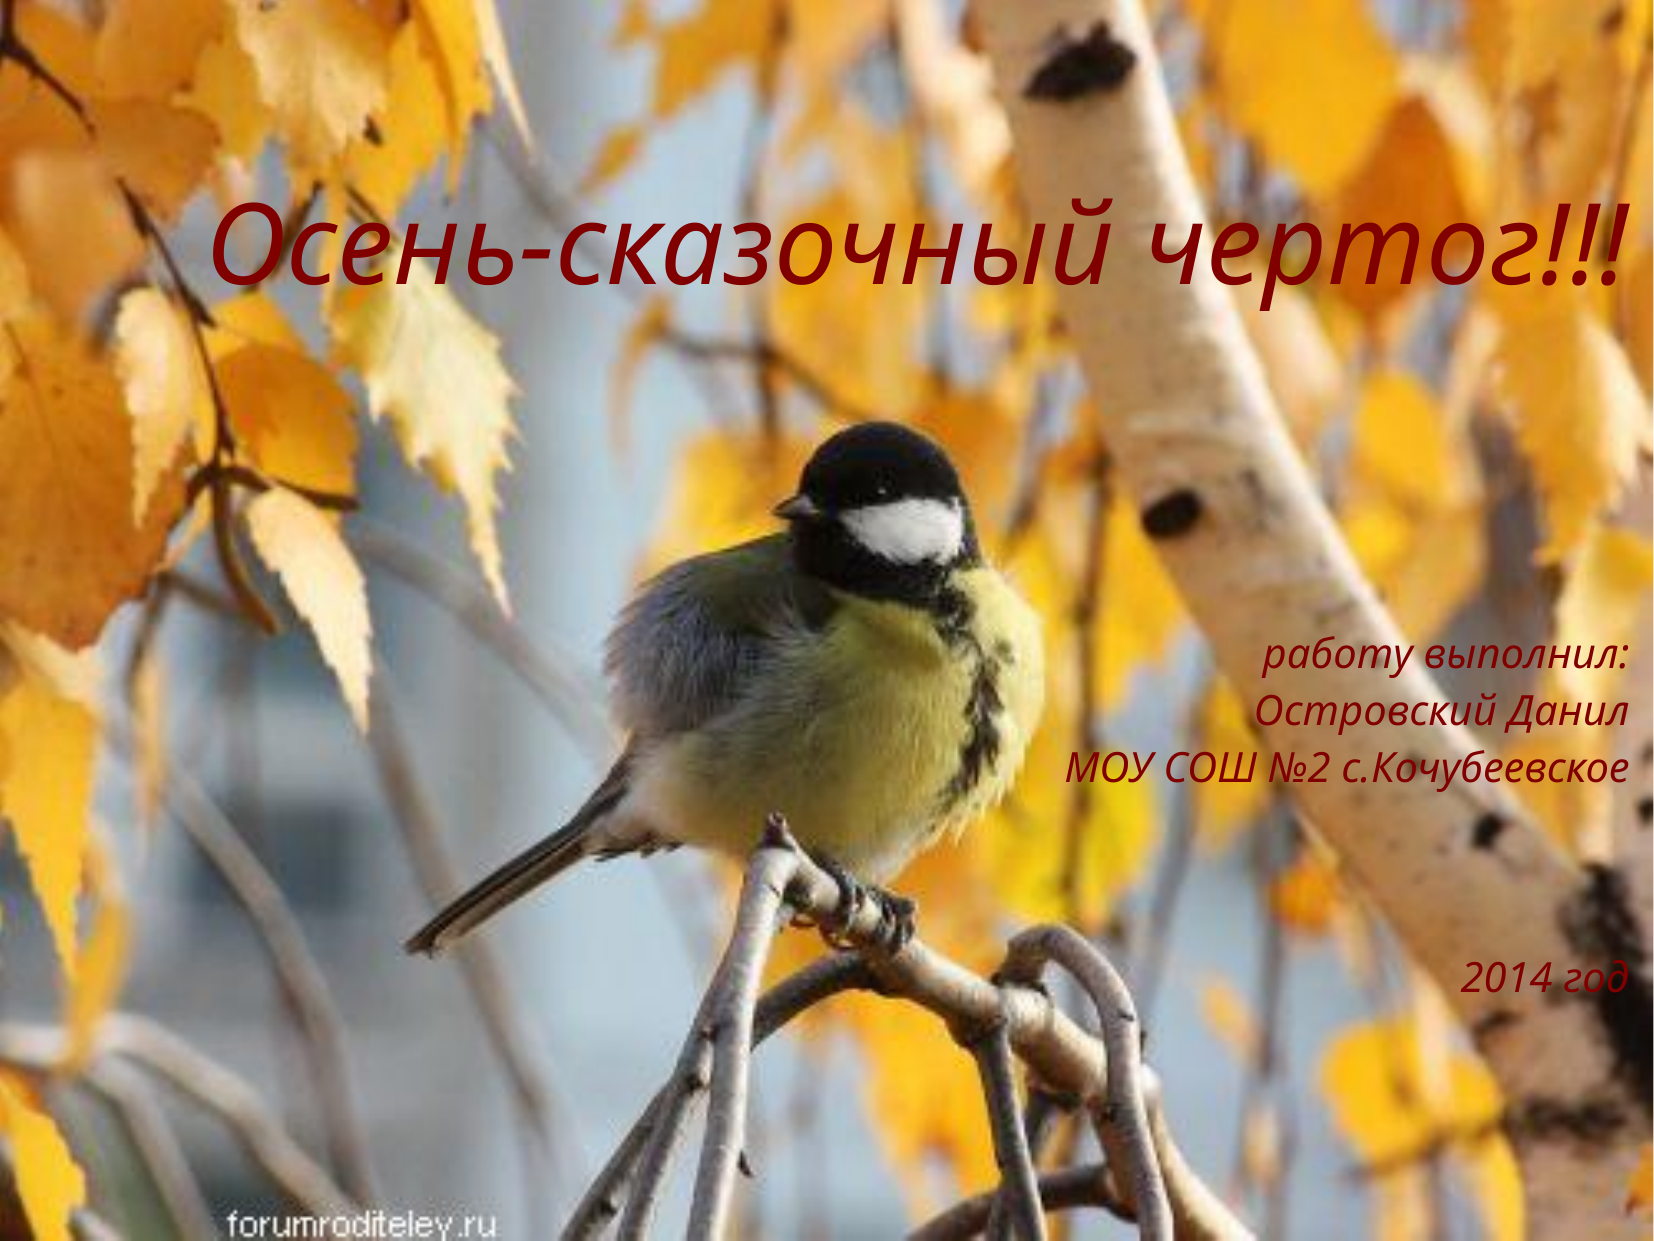

# Осень-сказочный чертог!!! работу выполнил: Островский Данил МОУ СОШ №2 с.Кочубеевское 2014 год